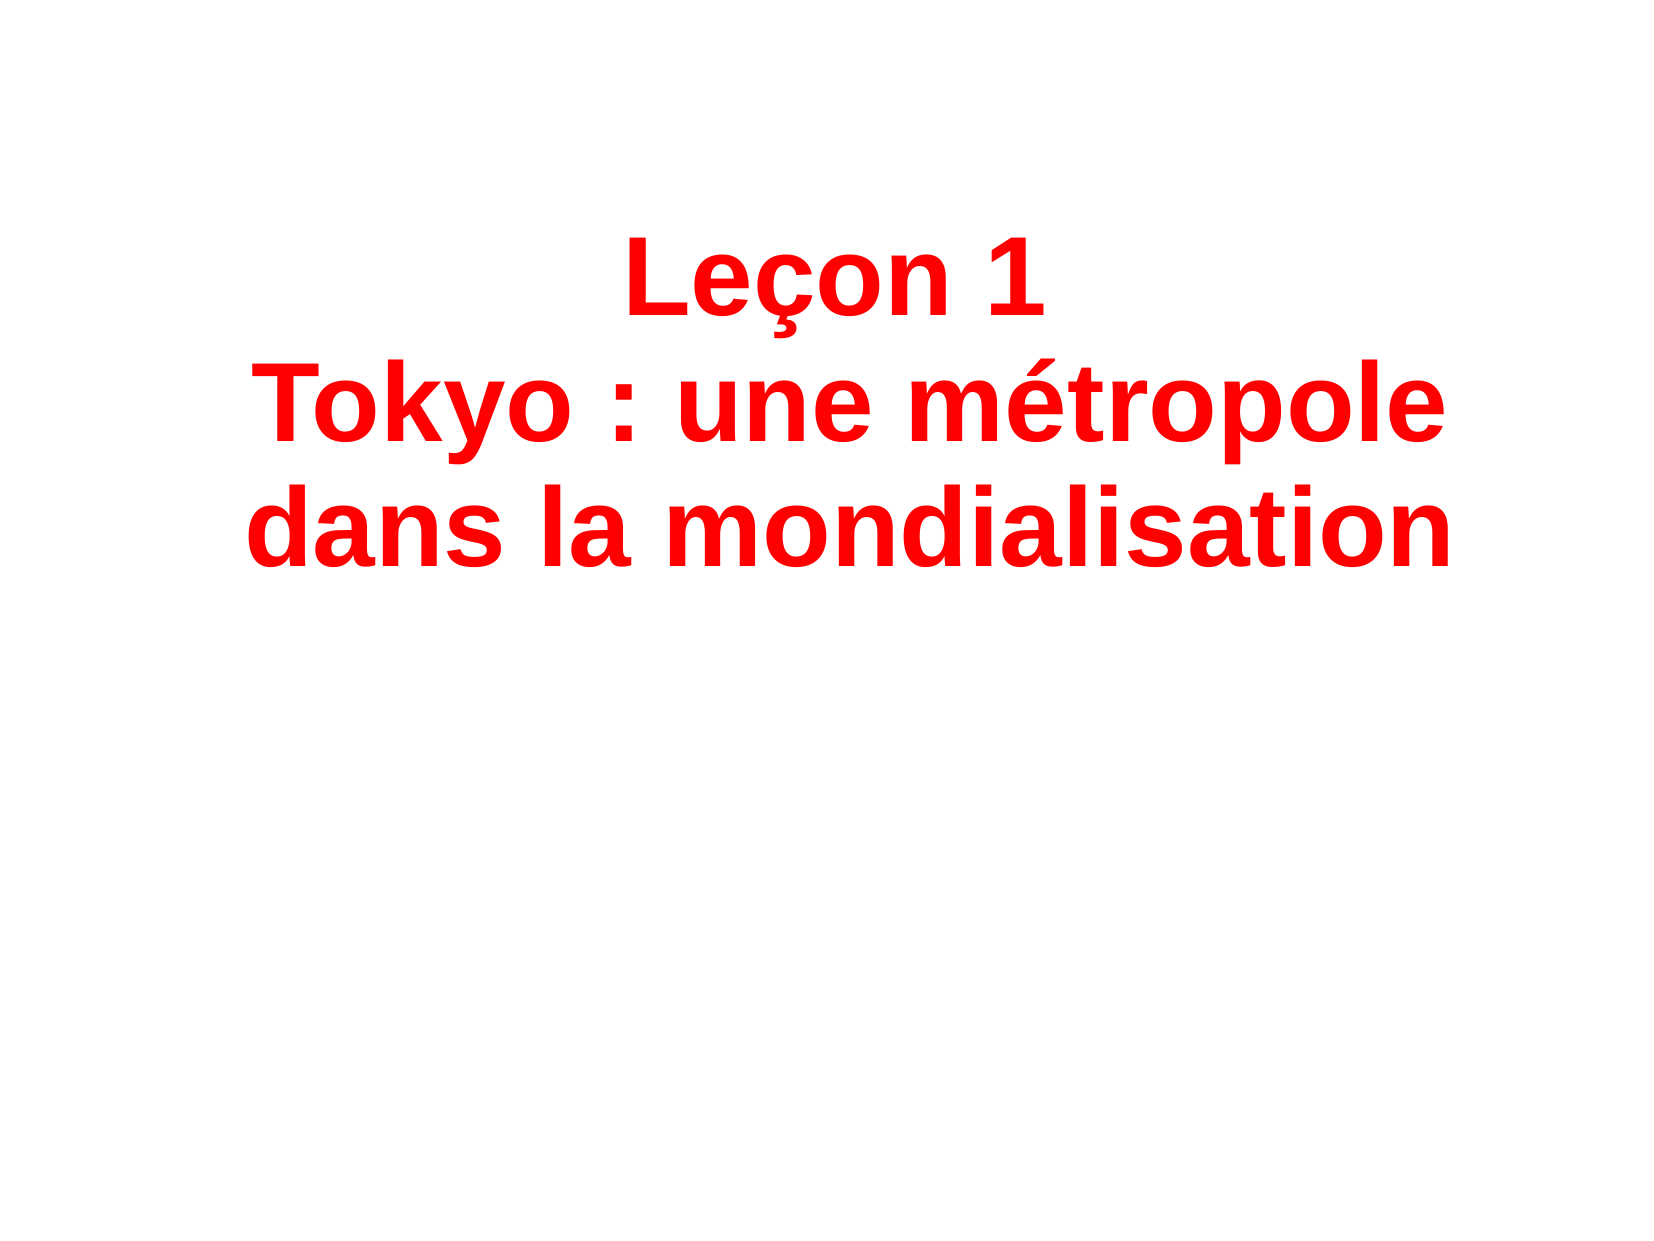

# Leçon 1 Tokyo : une métropole dans la mondialisation